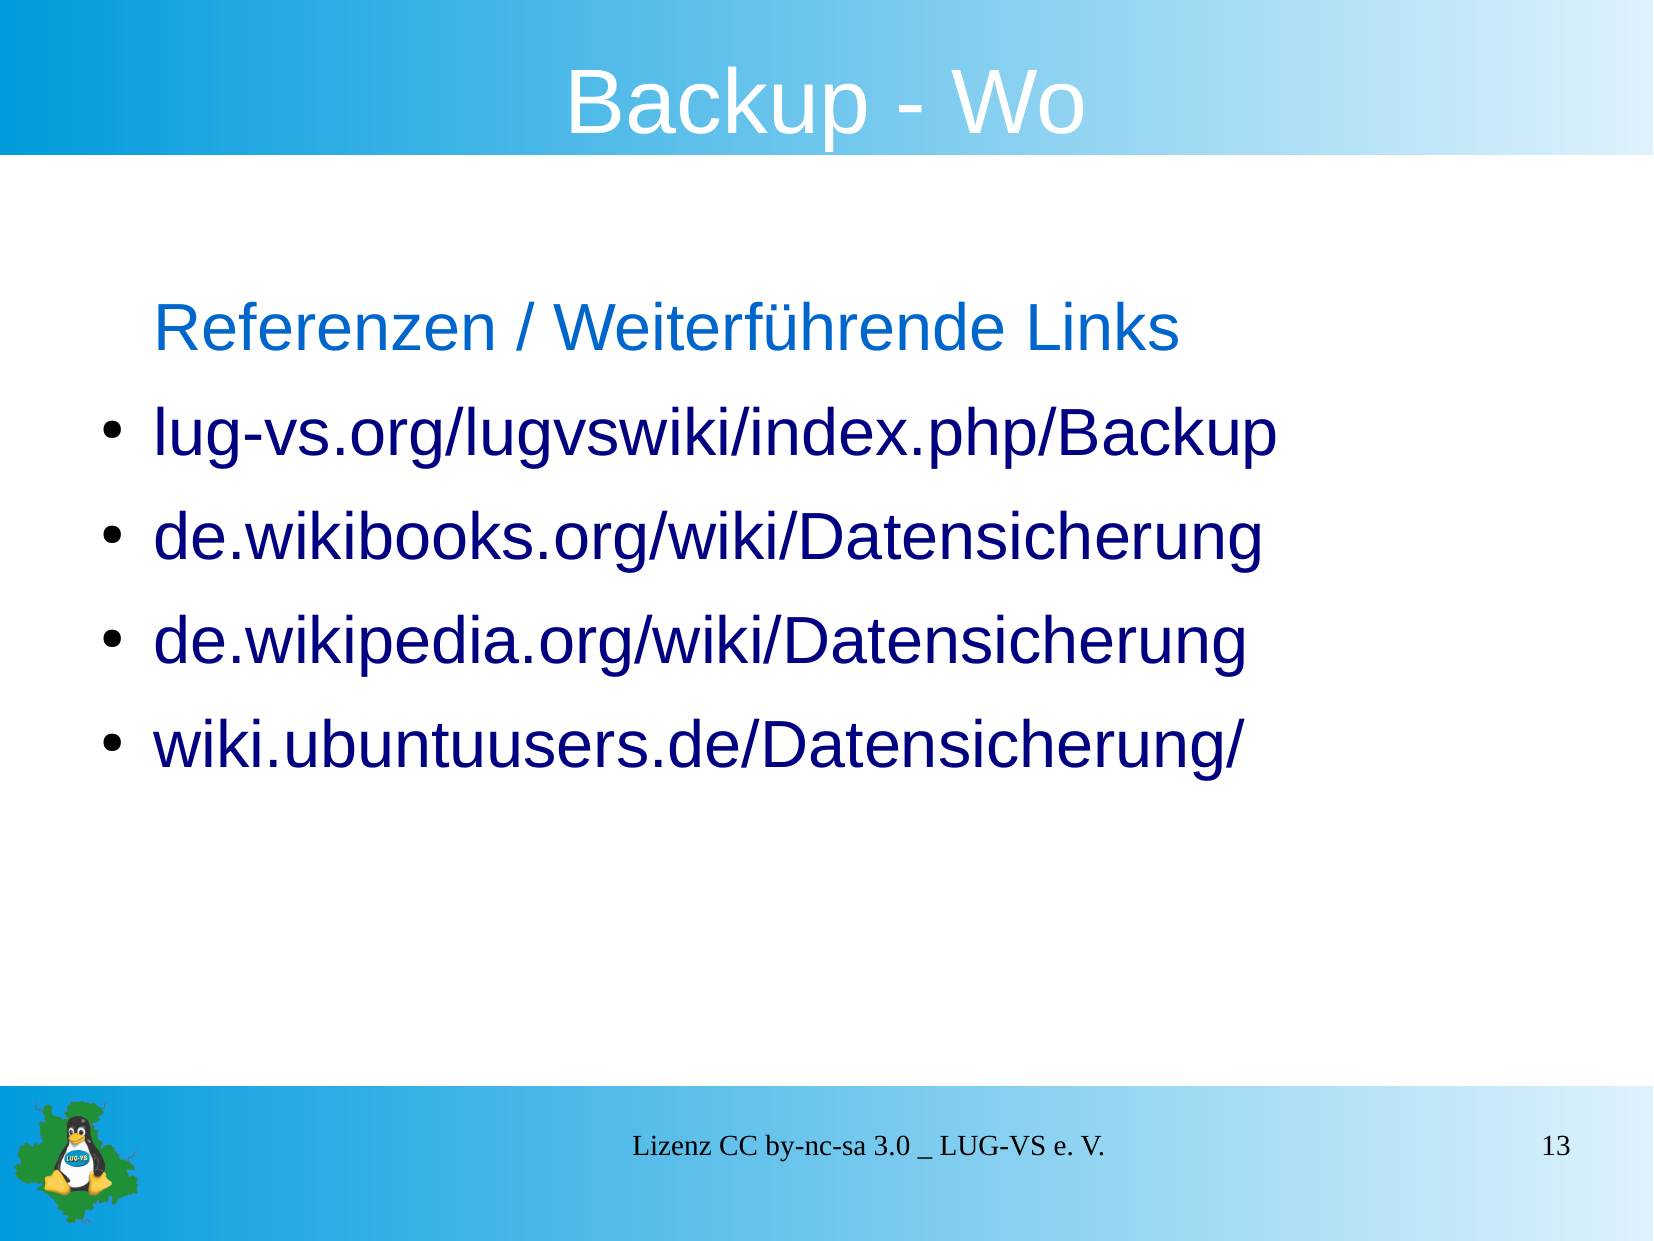

# Backup - Wo
Referenzen / Weiterführende Links
lug-vs.org/lugvswiki/index.php/Backup
de.wikibooks.org/wiki/Datensicherung
de.wikipedia.org/wiki/Datensicherung
wiki.ubuntuusers.de/Datensicherung/